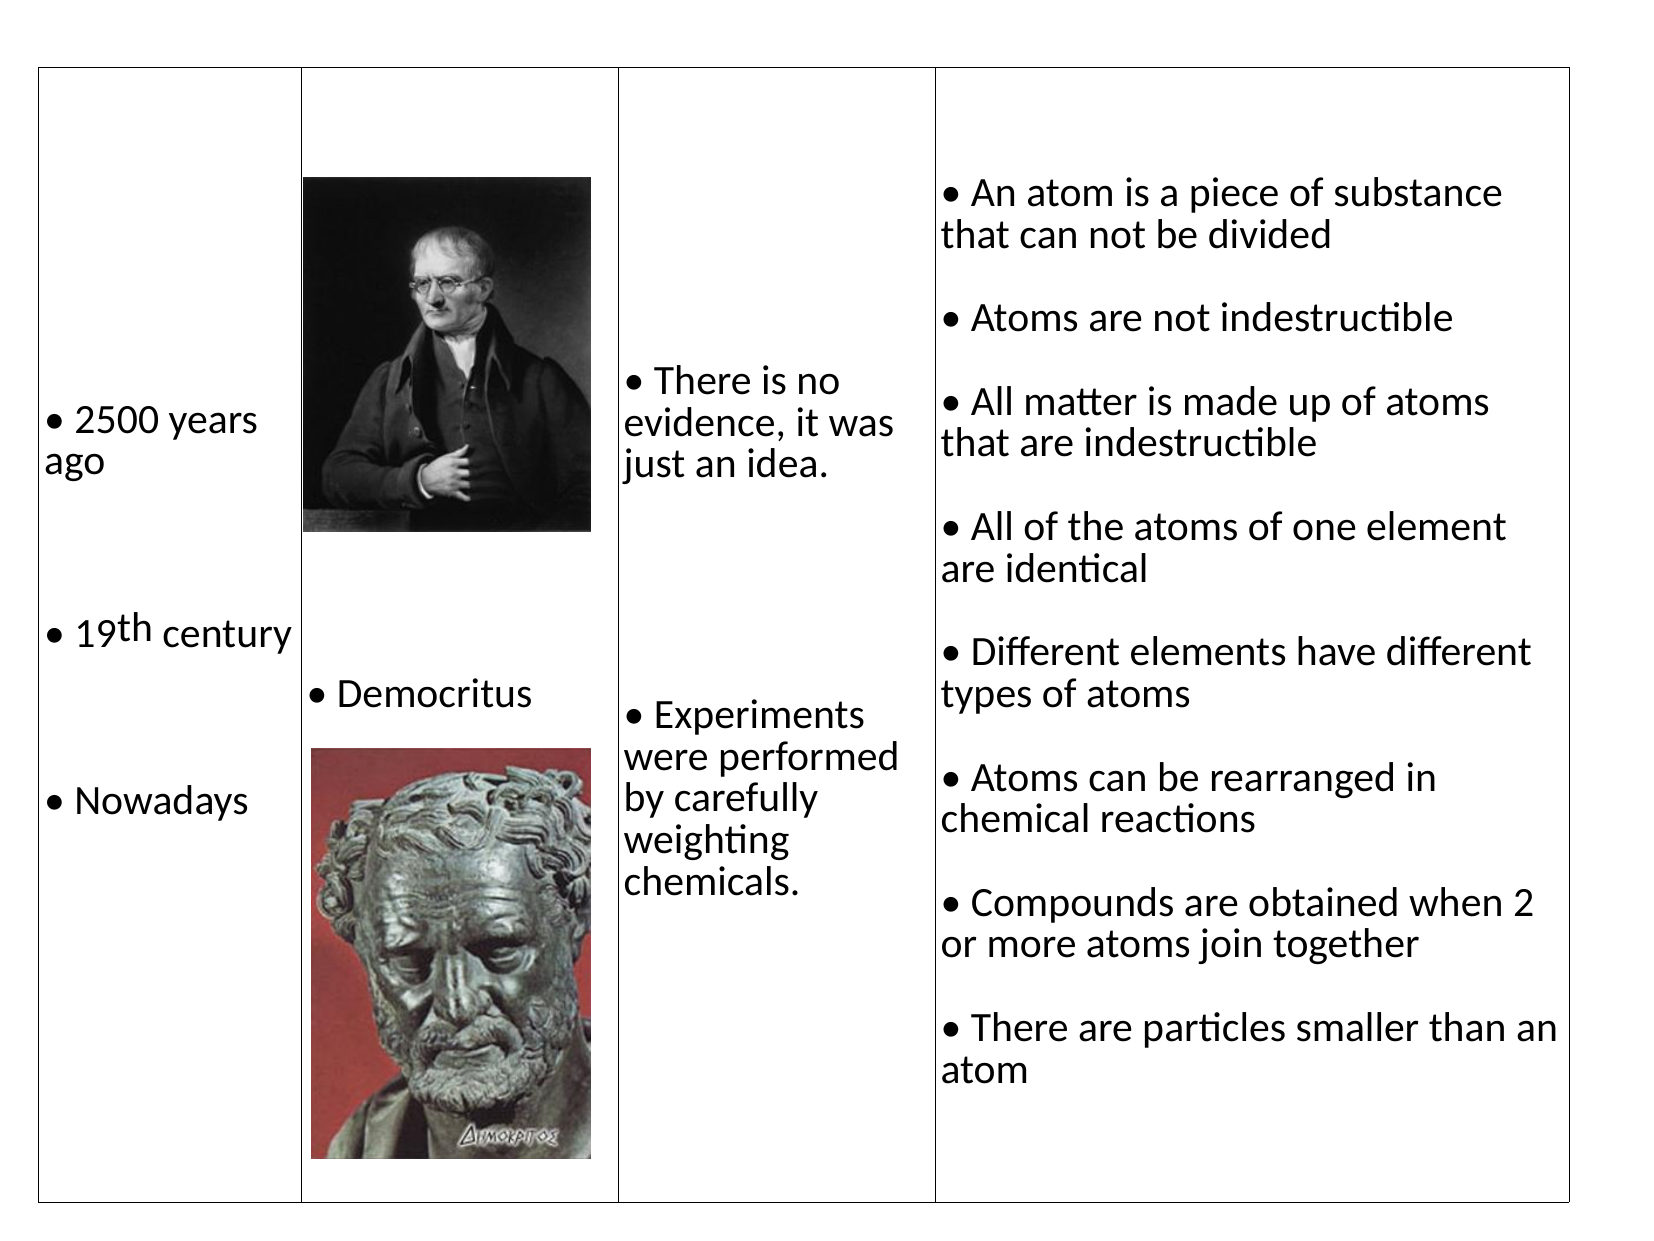

| • 2500 years ago • 19th century • Nowadays | • John Dalton • Democritus | • There is no evidence, it was just an idea. • Experiments were performed by carefully weighting chemicals. | • An atom is a piece of substance that can not be divided • Atoms are not indestructible • All matter is made up of atoms that are indestructible • All of the atoms of one element are identical • Different elements have different types of atoms • Atoms can be rearranged in chemical reactions • Compounds are obtained when 2 or more atoms join together • There are particles smaller than an atom |
| --- | --- | --- | --- |